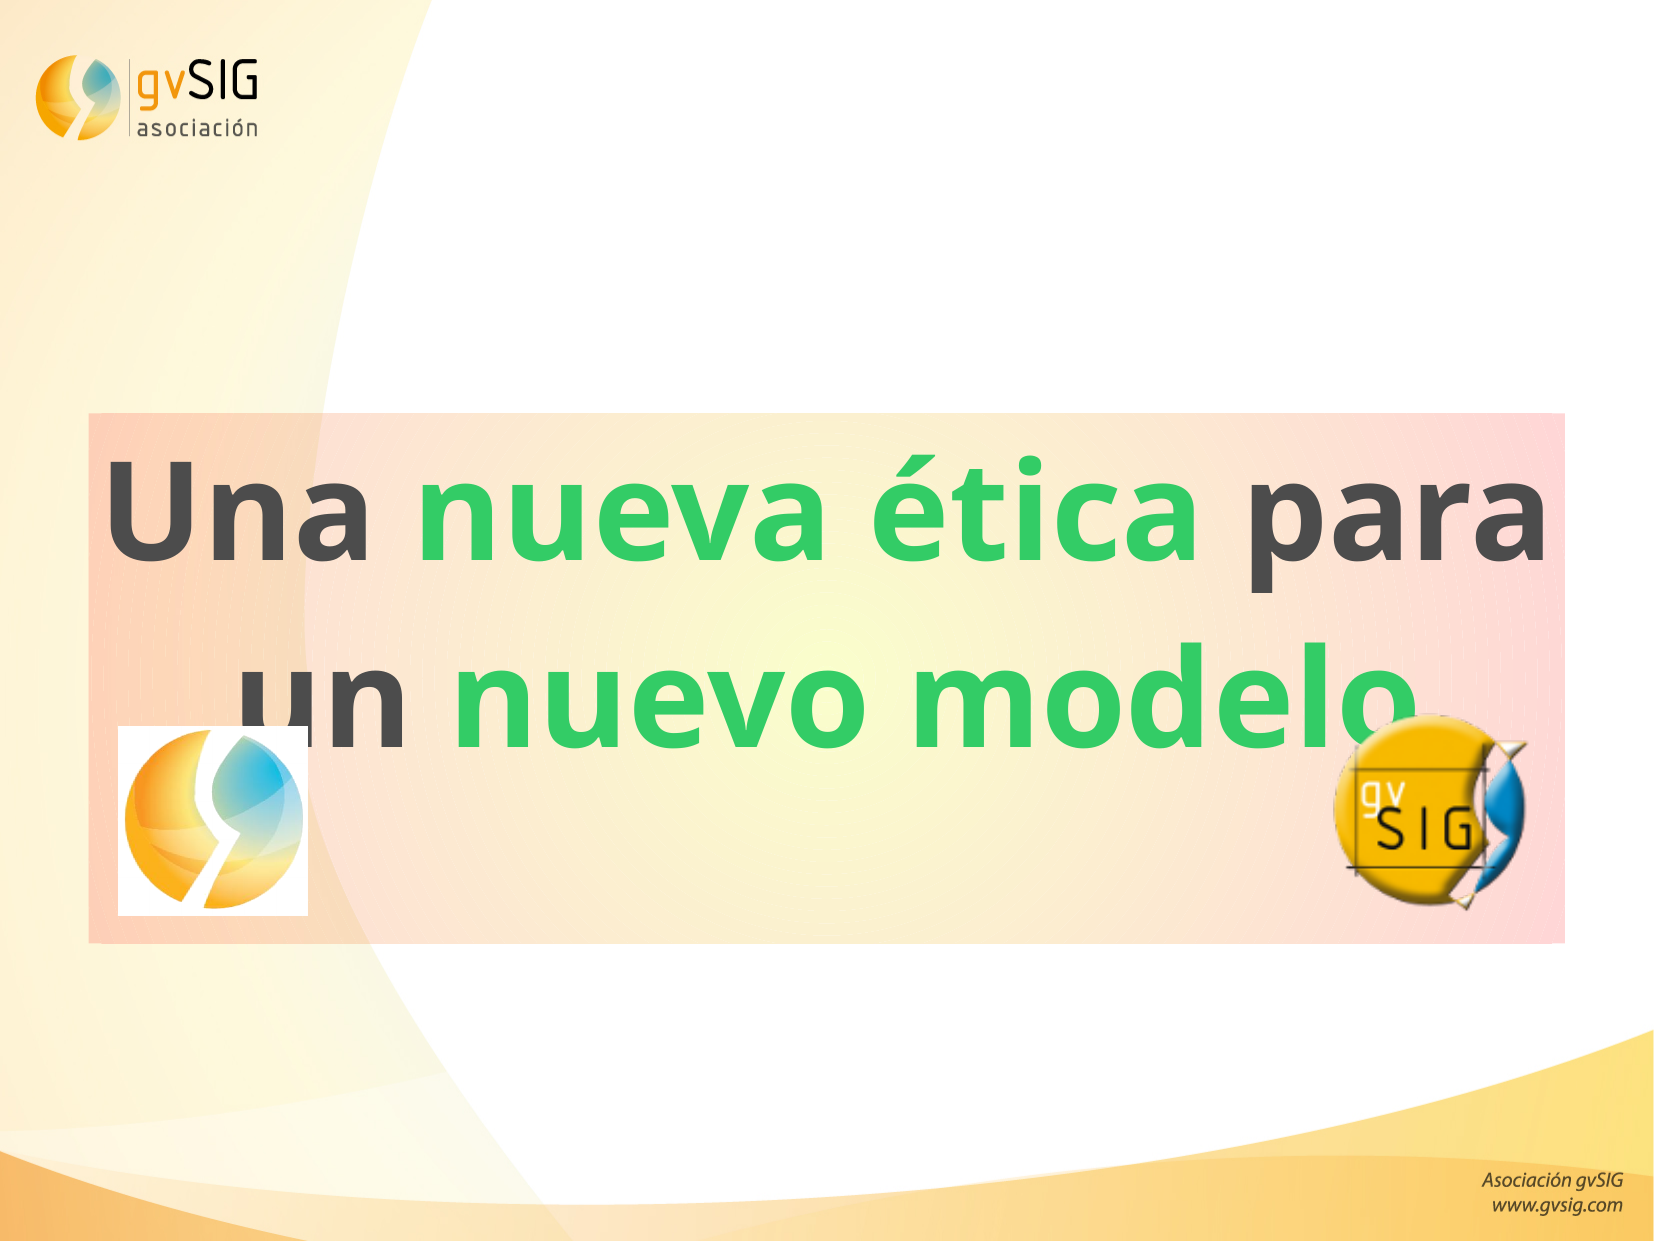

# Una nueva ética para un nuevo modelo